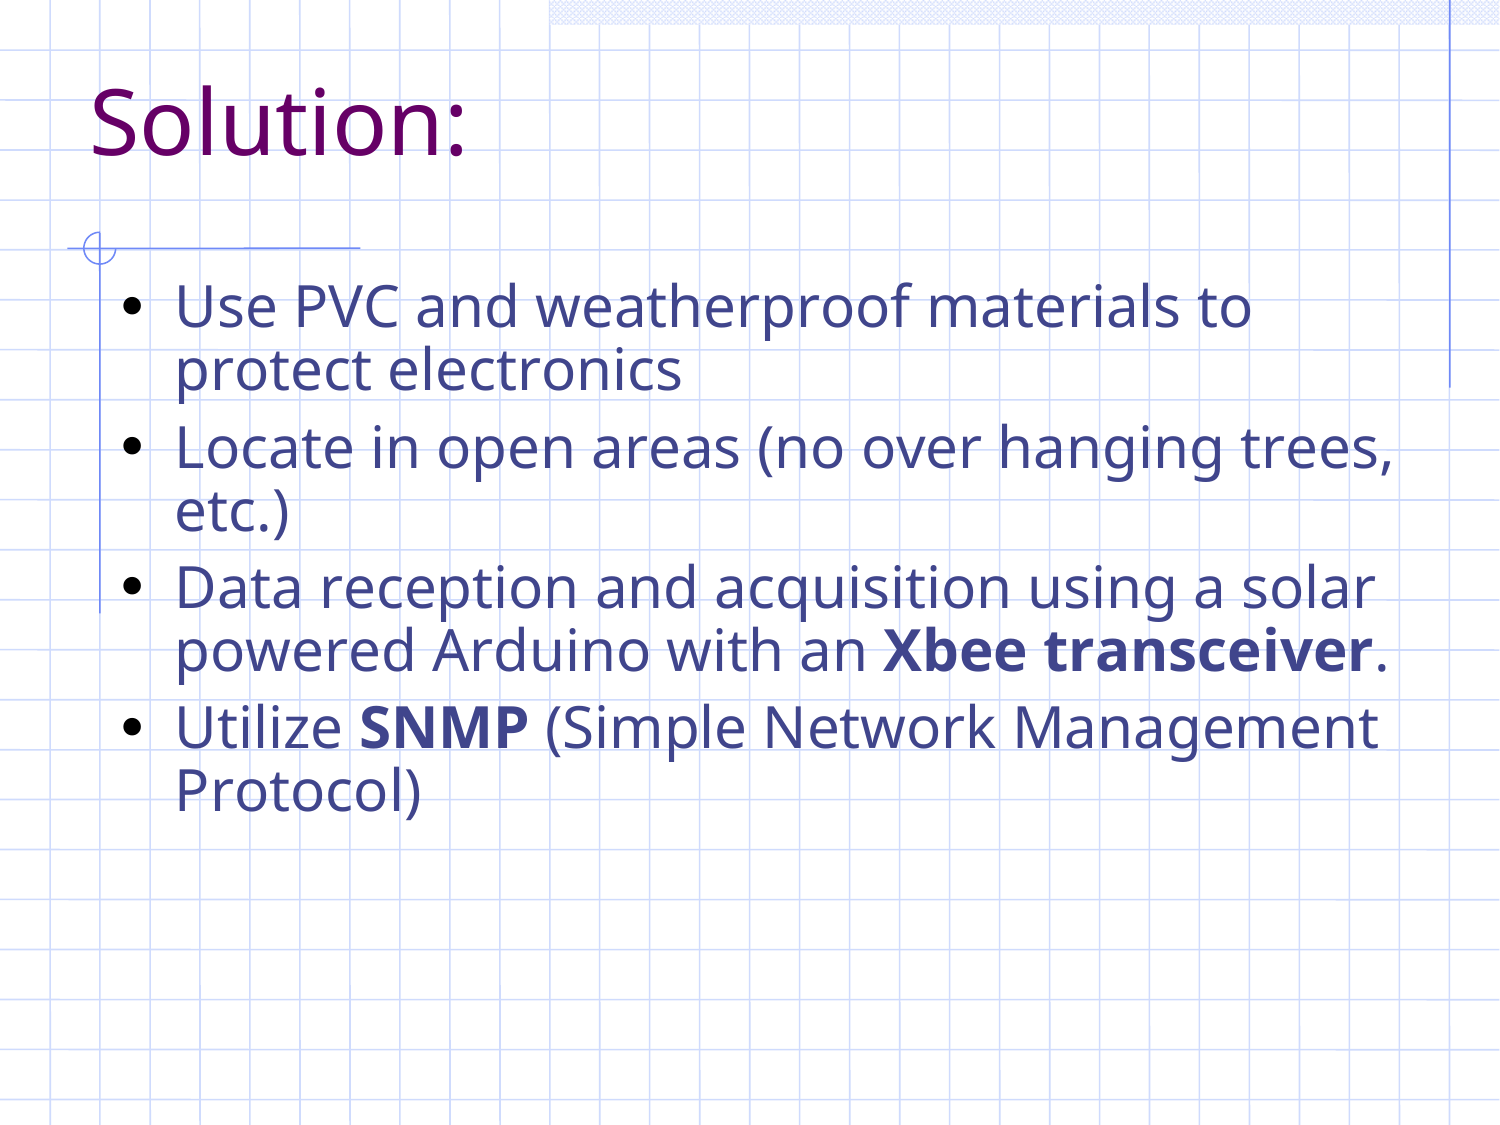

# Solution:
Use PVC and weatherproof materials to protect electronics
Locate in open areas (no over hanging trees, etc.)
Data reception and acquisition using a solar powered Arduino with an Xbee transceiver.
Utilize SNMP (Simple Network Management Protocol)